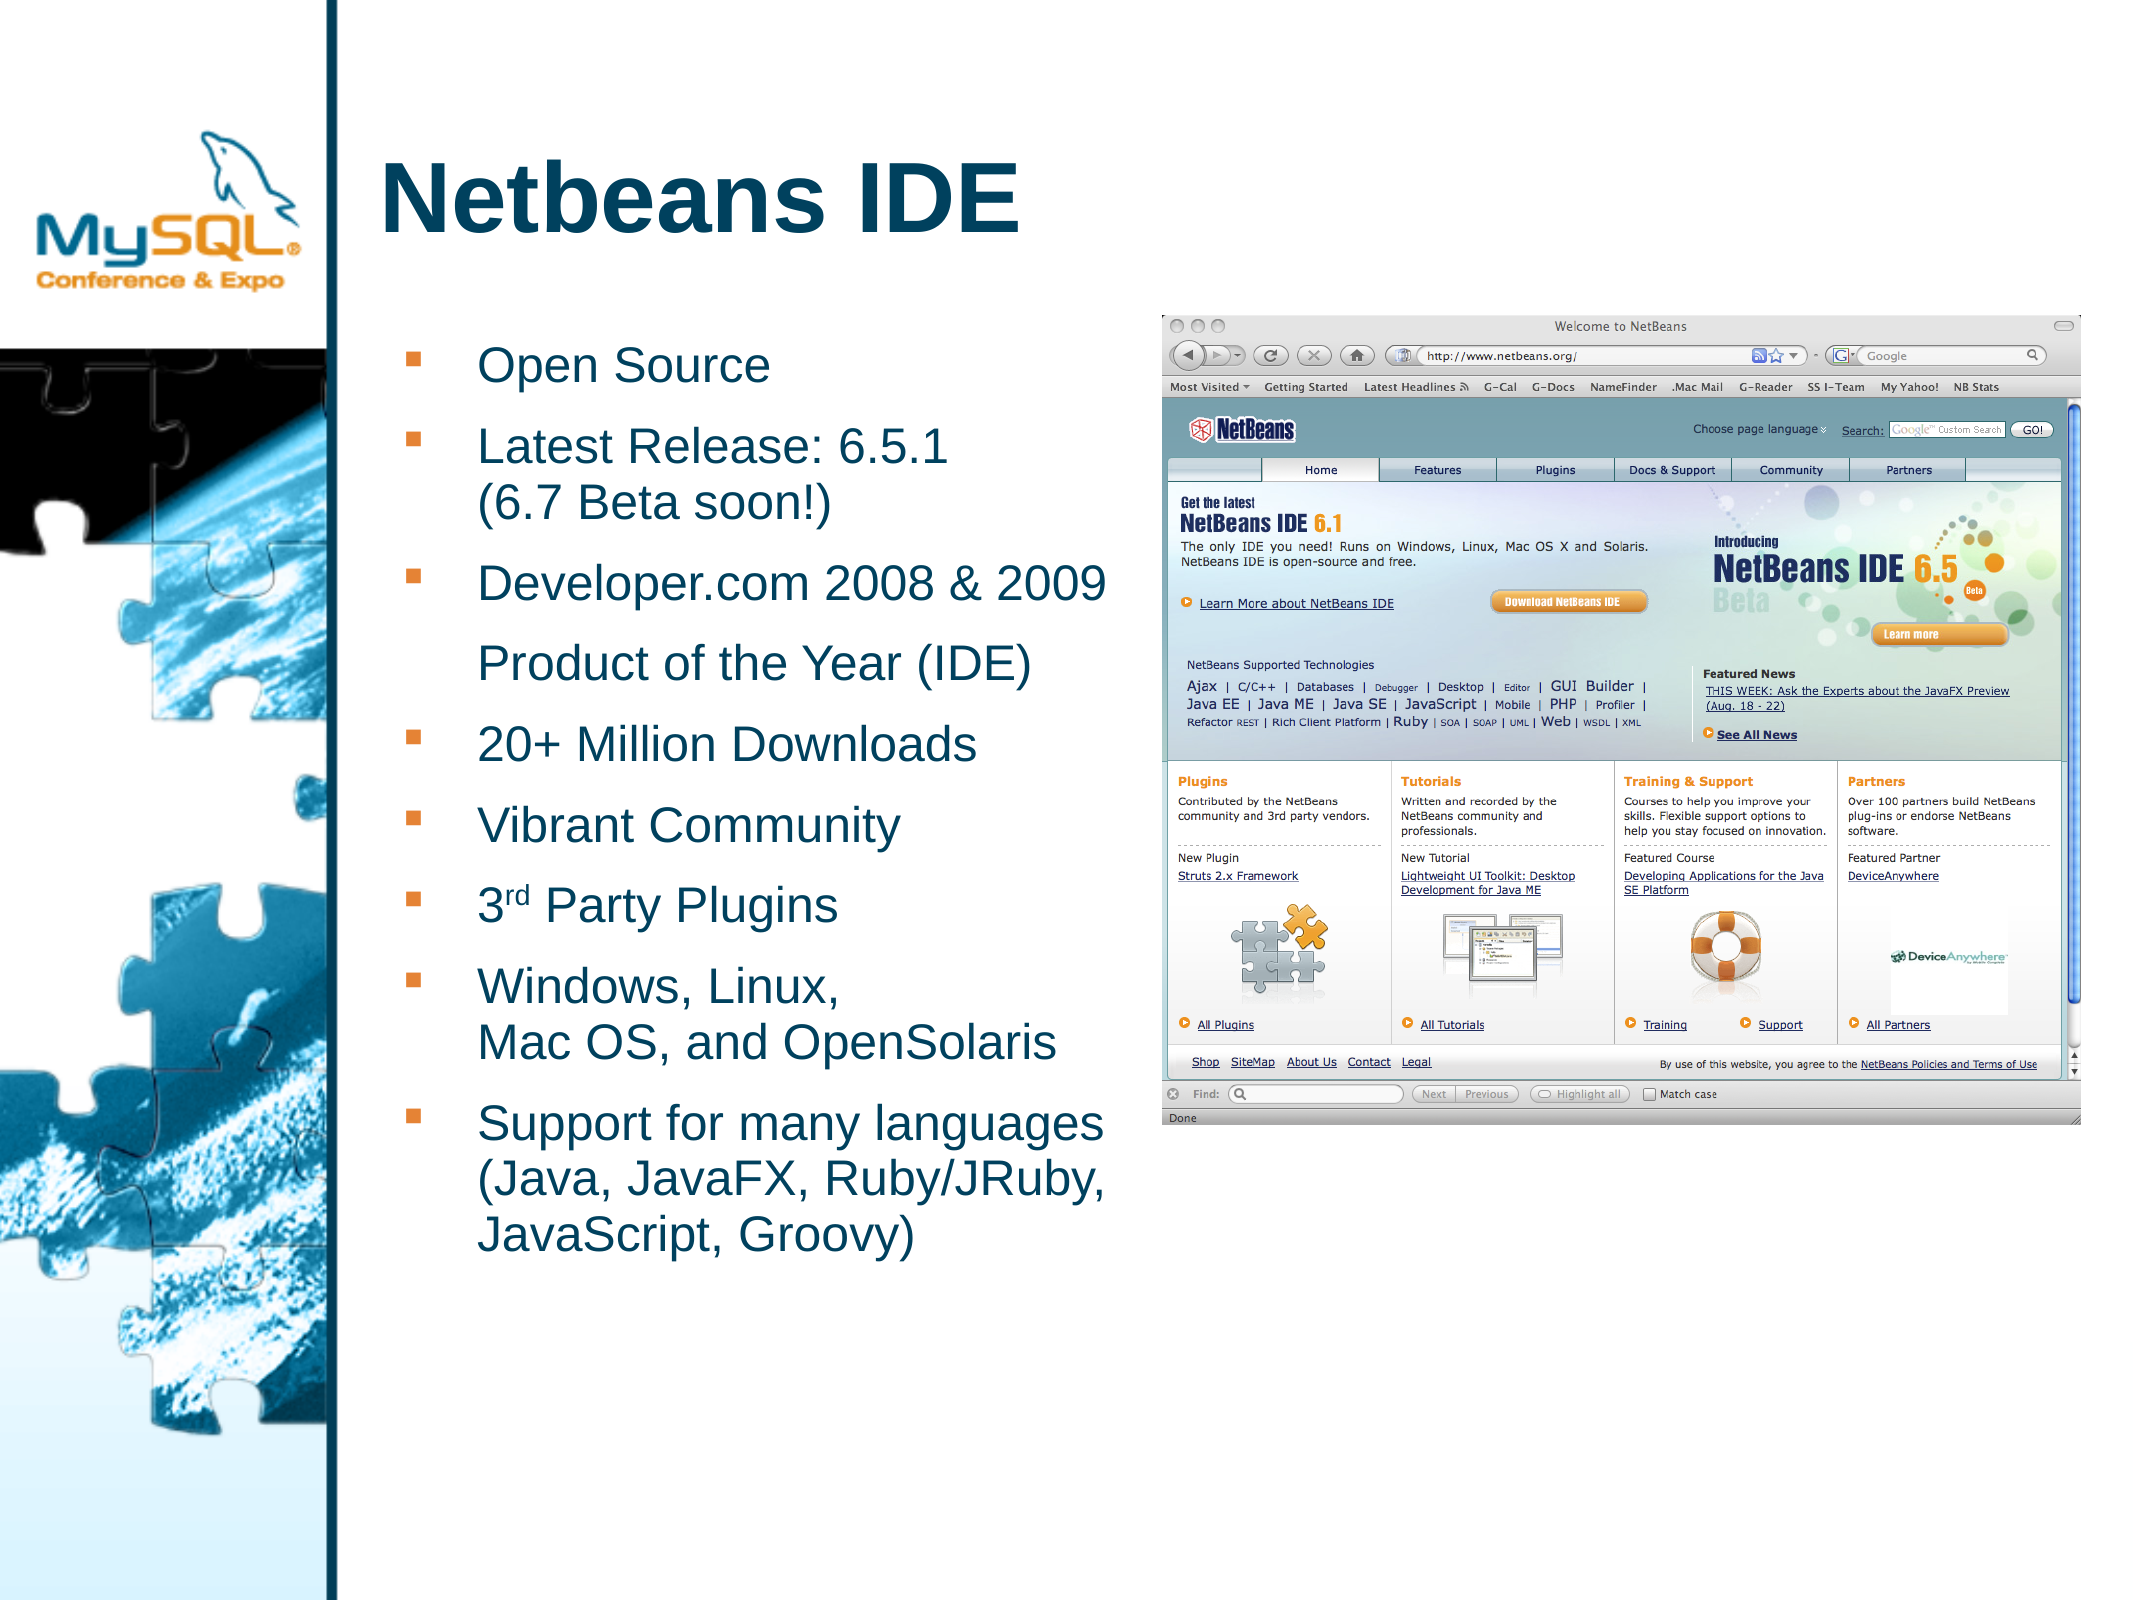

# Netbeans IDE
Open Source
Latest Release: 6.5.1
(6.7 Beta soon!)
Developer.com 2008 & 2009
Product of the Year (IDE)
20+ Million Downloads
Vibrant Community
3rd Party Plugins
Windows, Linux,
Mac OS, and OpenSolaris
Support for many languages
(Java, JavaFX, Ruby/JRuby,
JavaScript, Groovy)